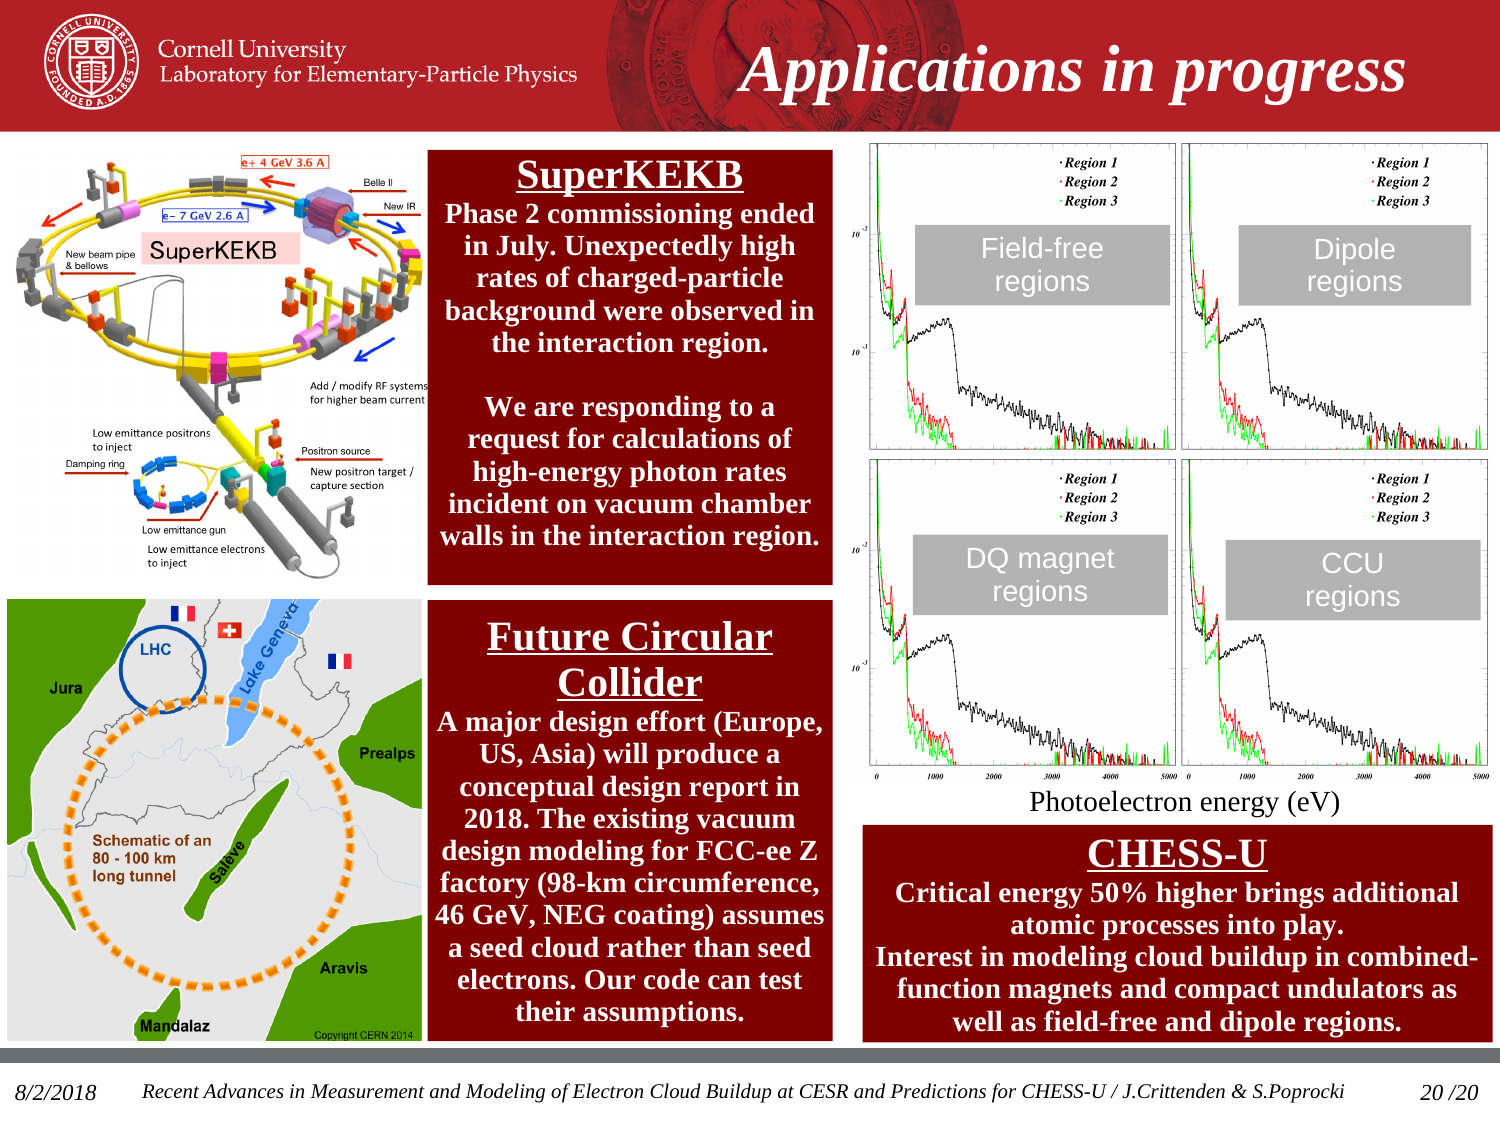

# Applications in progress
SuperKEKB
Phase 2 commissioning ended in July. Unexpectedly high rates of charged-particle background were observed in the interaction region.
We are responding to a request for calculations of high-energy photon rates incident on vacuum chamber walls in the interaction region.
Field-free regions
Dipole
regions
DQ magnet regions
CCU
regions
Future Circular Collider
A major design effort (Europe, US, Asia) will produce a conceptual design report in 2018. The existing vacuum design modeling for FCC-ee Z factory (98-km circumference, 46 GeV, NEG coating) assumes a seed cloud rather than seed electrons. Our code can test their assumptions.
Photoelectron energy (eV)
CHESS-U
Critical energy 50% higher brings additional atomic processes into play.
Interest in modeling cloud buildup in combined-function magnets and compact undulators as well as field-free and dipole regions.